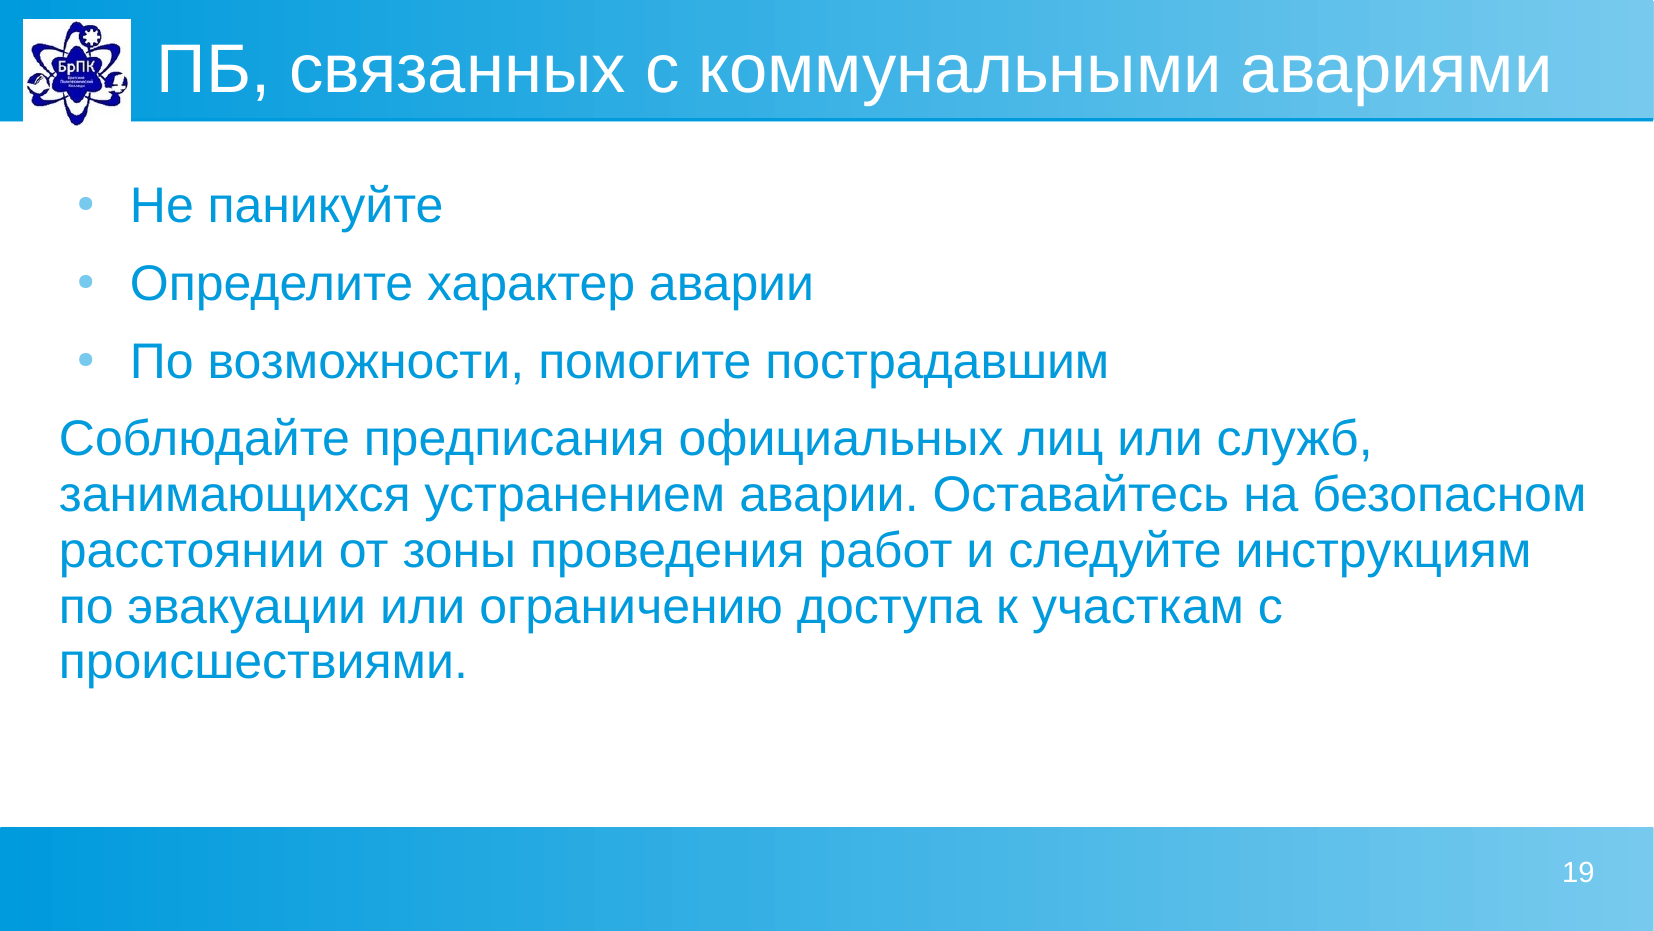

# ПБ, связанных с коммунальными авариями
Не паникуйте
Определите характер аварии
По возможности, помогите пострадавшим
Соблюдайте предписания официальных лиц или служб, занимающихся устранением аварии. Оставайтесь на безопасном расстоянии от зоны проведения работ и следуйте инструкциям по эвакуации или ограничению доступа к участкам с происшествиями.
19